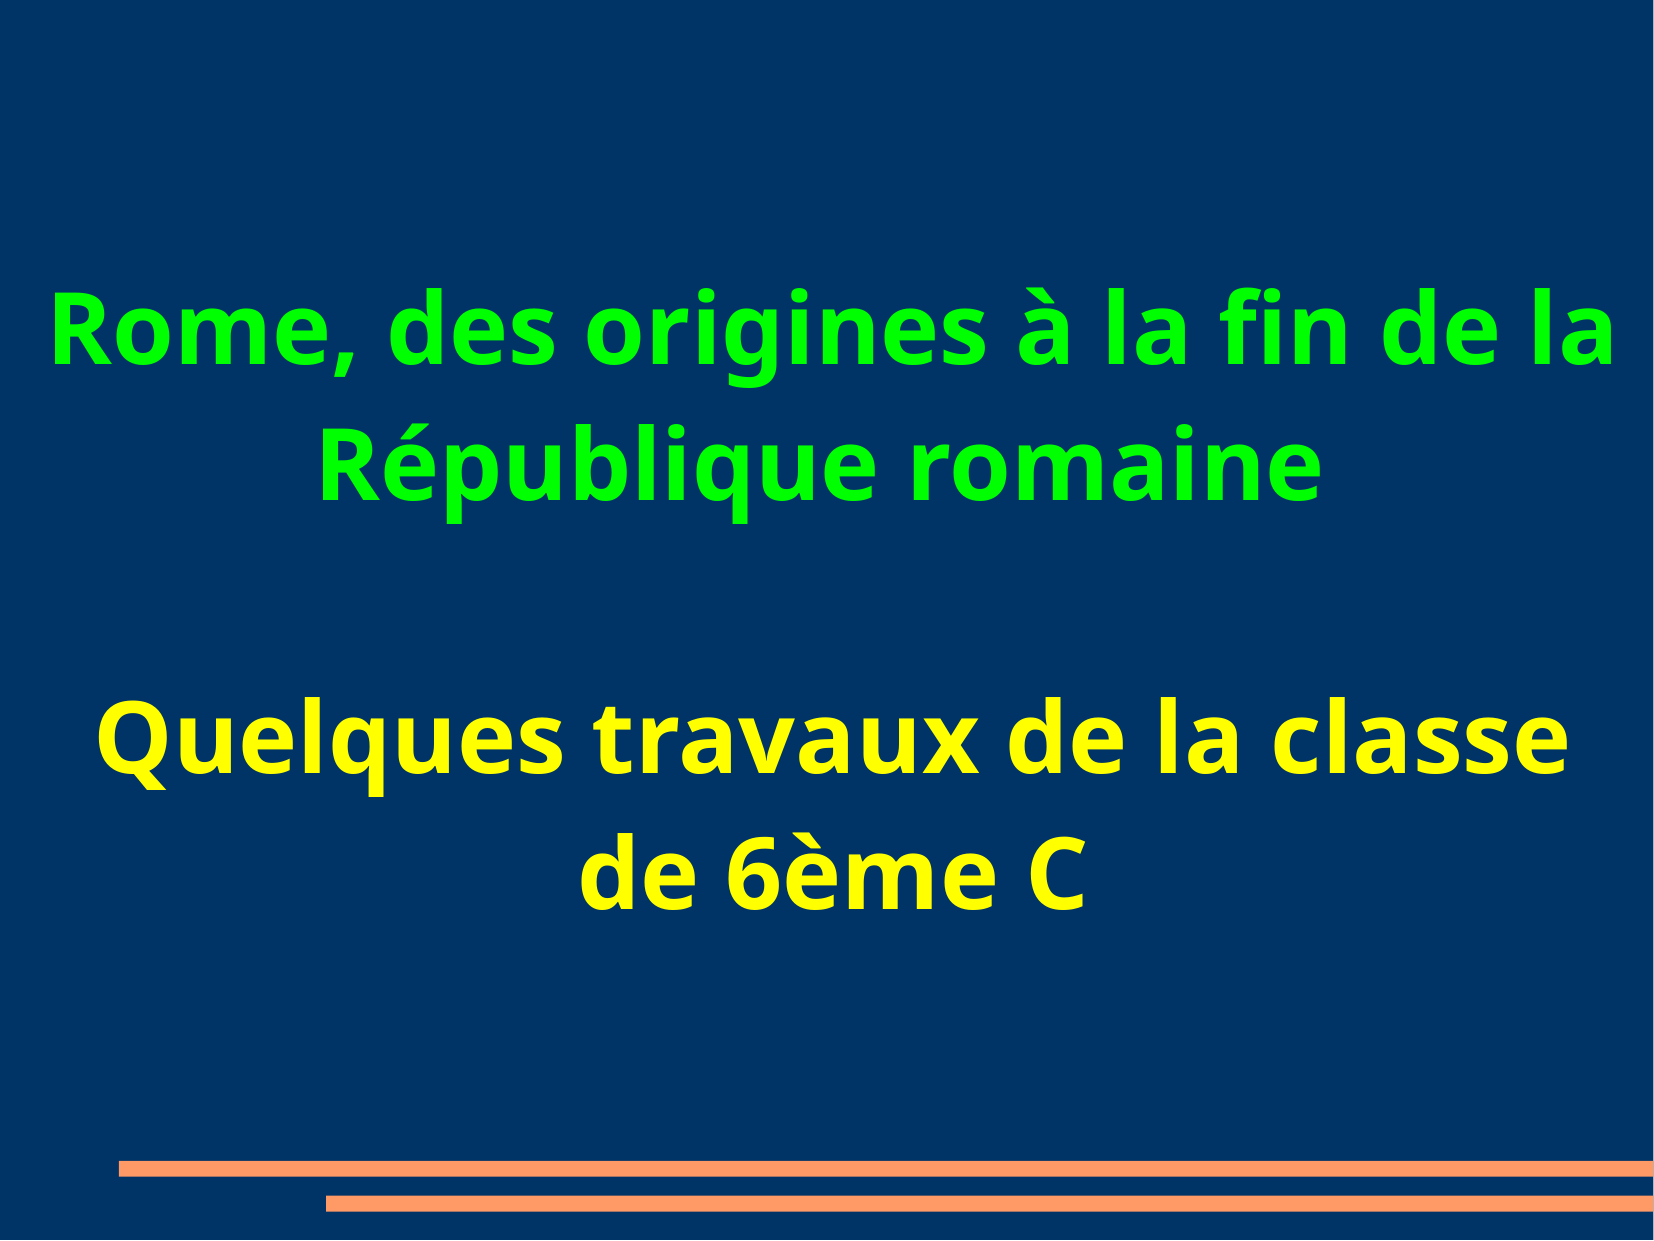

Rome, des origines à la fin de la République romaine
Quelques travaux de la classe de 6ème C